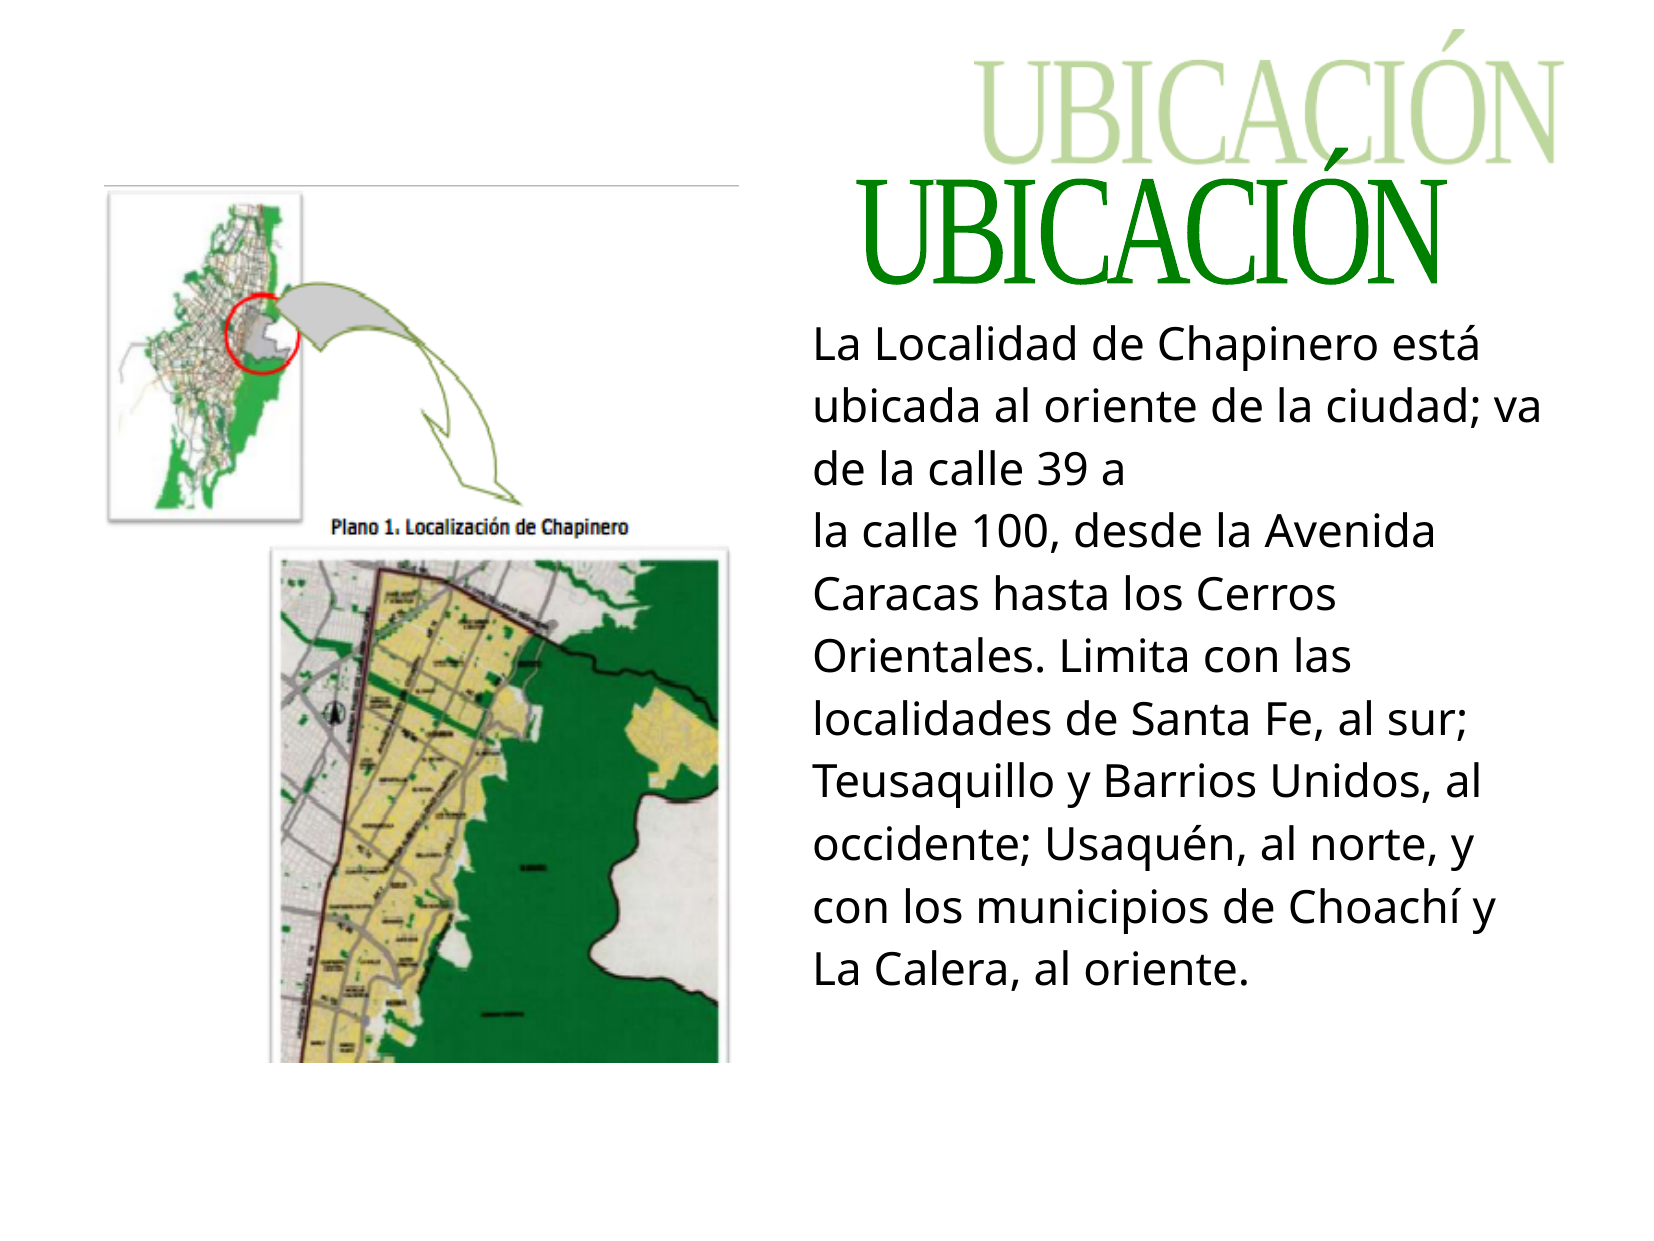

UBICACIÓN
La Localidad de Chapinero está ubicada al oriente de la ciudad; va de la calle 39 a
la calle 100, desde la Avenida Caracas hasta los Cerros Orientales. Limita con las
localidades de Santa Fe, al sur; Teusaquillo y Barrios Unidos, al occidente; Usaquén, al norte, y con los municipios de Choachí y La Calera, al oriente.